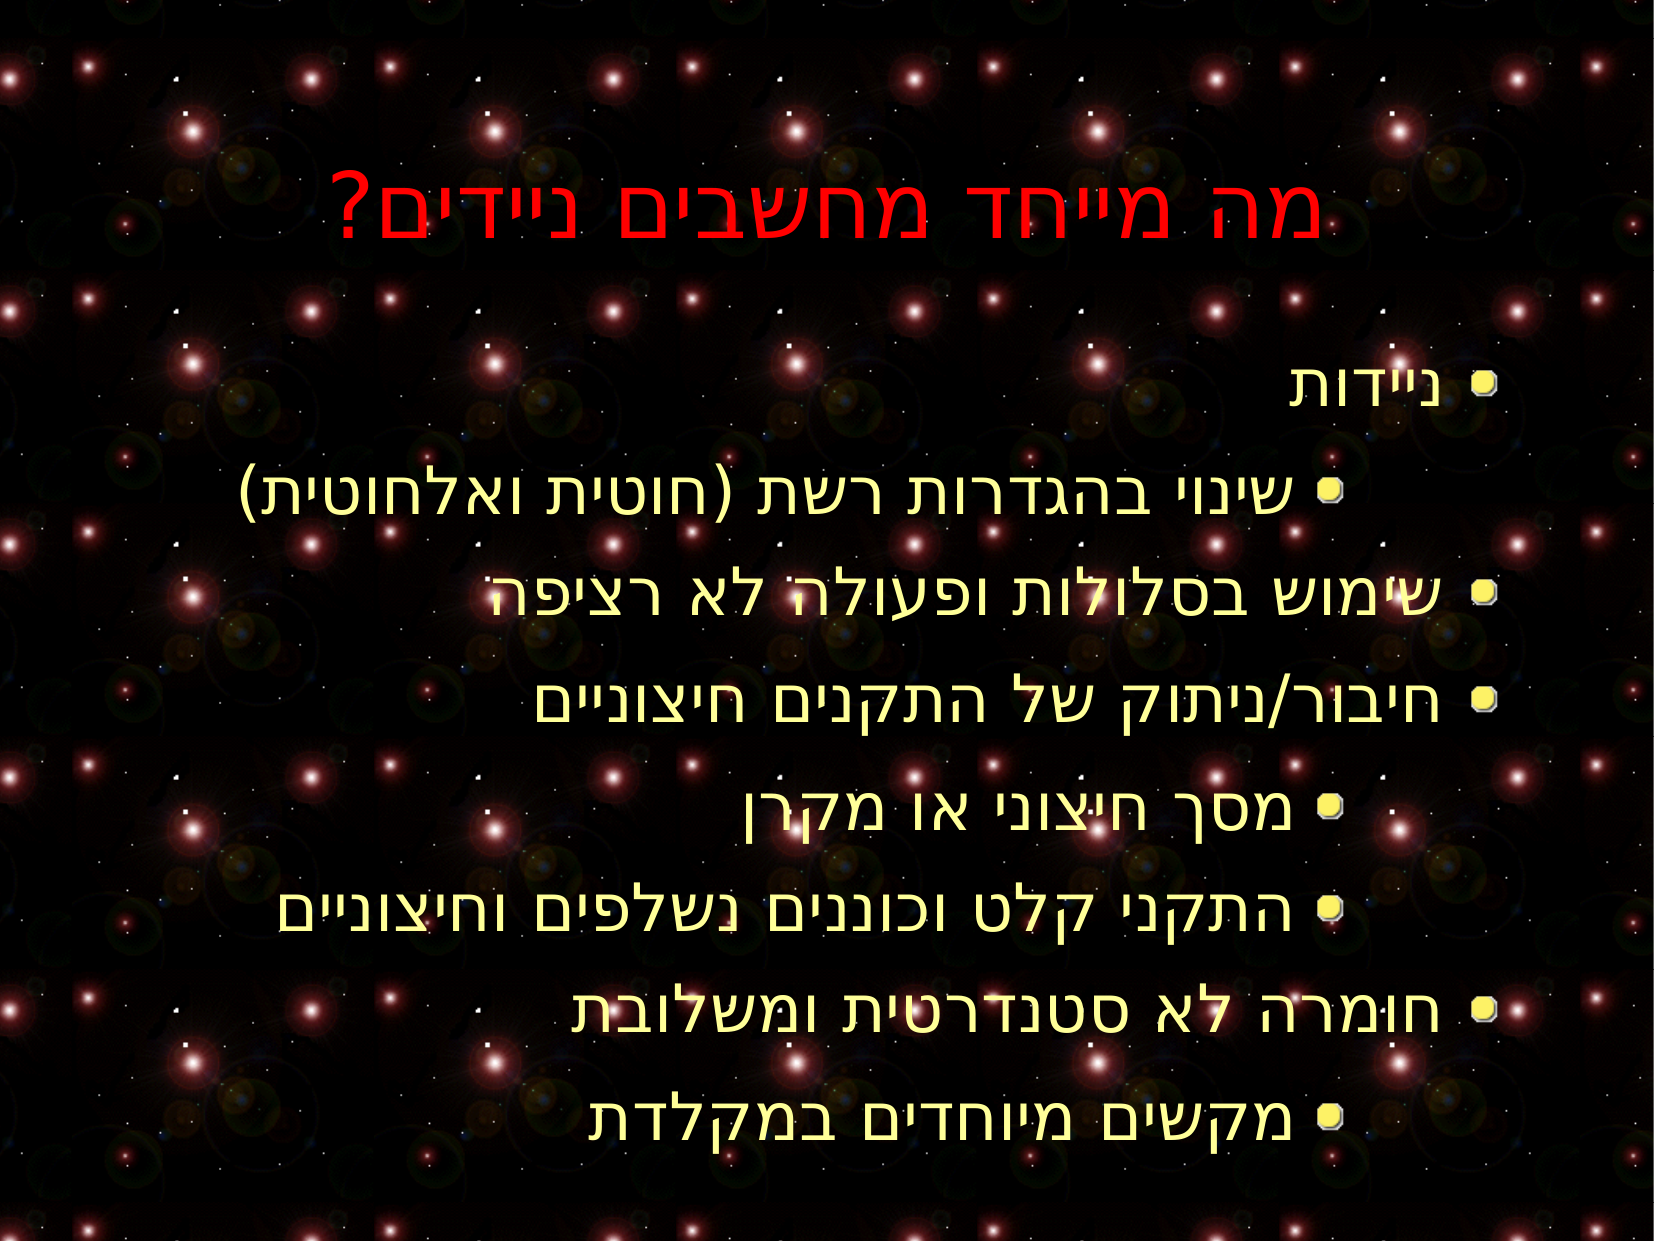

# מה מייחד מחשבים ניידים?
ניידות
שינוי בהגדרות רשת (חוטית ואלחוטית)
שימוש בסלולות ופעולה לא רציפה
חיבור/ניתוק של התקנים חיצוניים
מסך חיצוני או מקרן
התקני קלט וכוננים נשלפים וחיצוניים
חומרה לא סטנדרטית ומשלובת
מקשים מיוחדים במקלדת